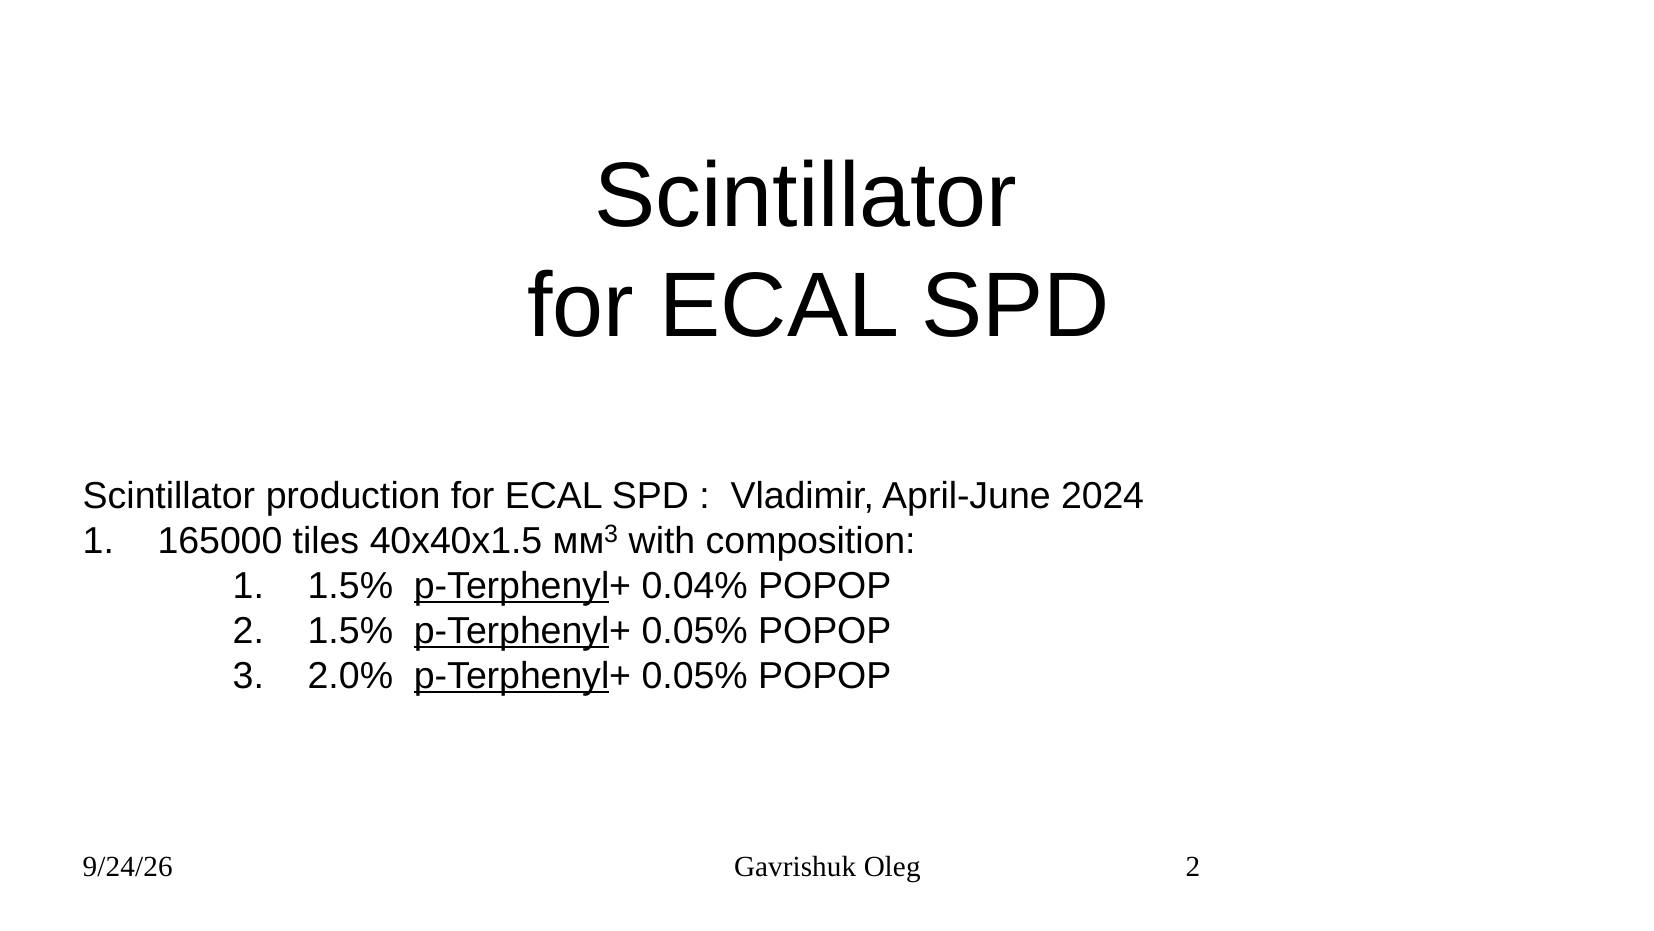

# Scintillator for ECAL SPD
Scintillator production for ECAL SPD : Vladimir, April-June 2024
165000 tiles 40х40х1.5 мм3 with composition:
1.5% p-Terphenyl+ 0.04% POPOP
1.5% p-Terphenyl+ 0.05% POPOP
2.0% p-Terphenyl+ 0.05% POPOP
Gavrishuk Oleg